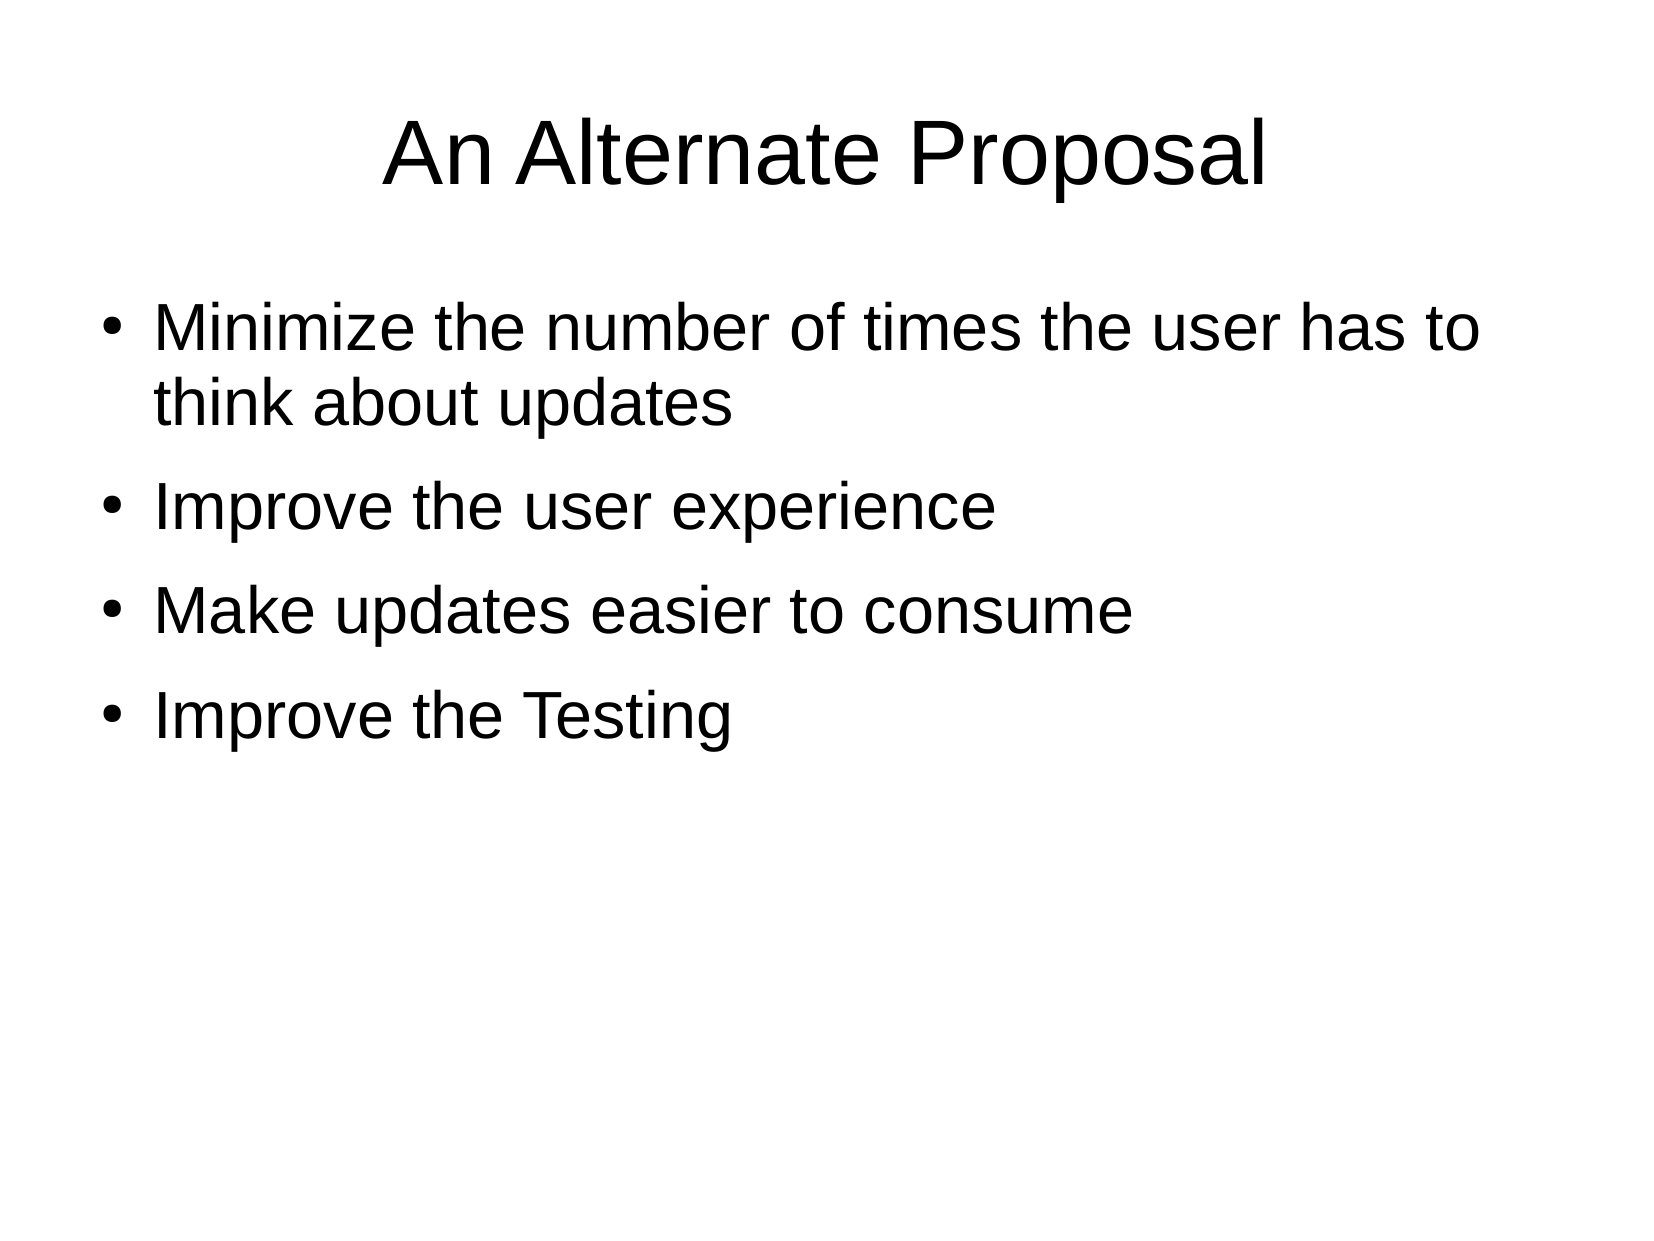

# An Alternate Proposal
Minimize the number of times the user has to think about updates
Improve the user experience
Make updates easier to consume
Improve the Testing